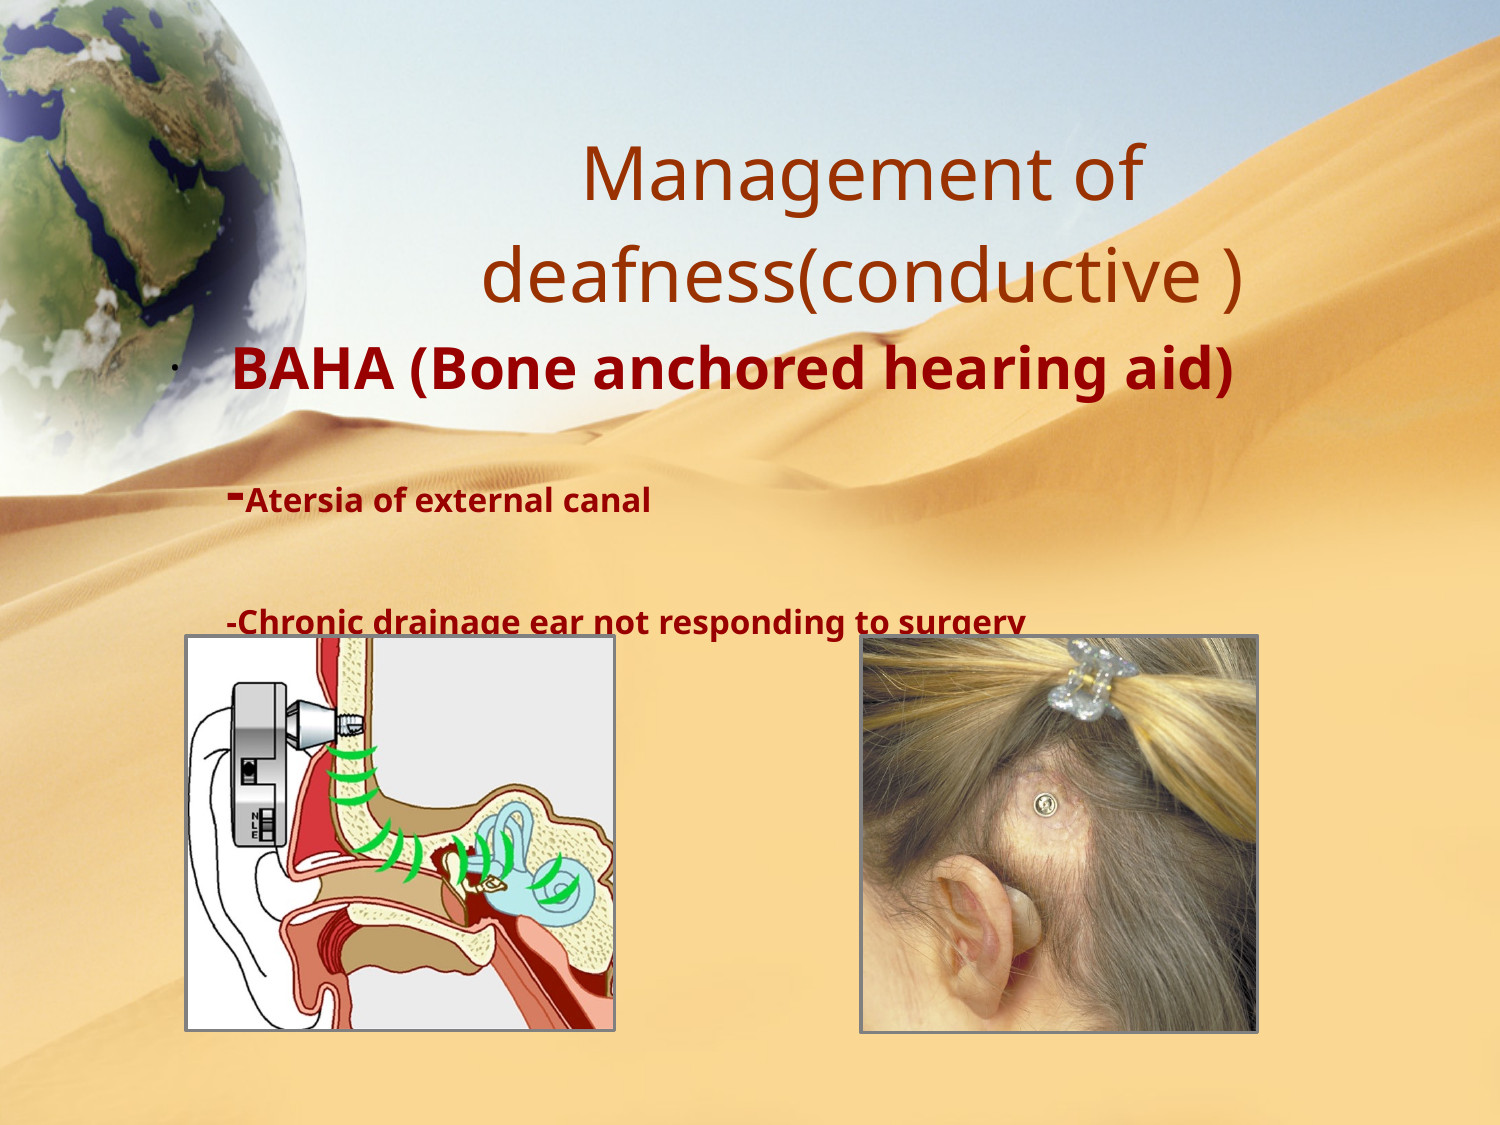

Management of deafness(conductive )
BAHA (Bone anchored hearing aid)
-Atersia of external canal
-Chronic drainage ear not responding to surgery